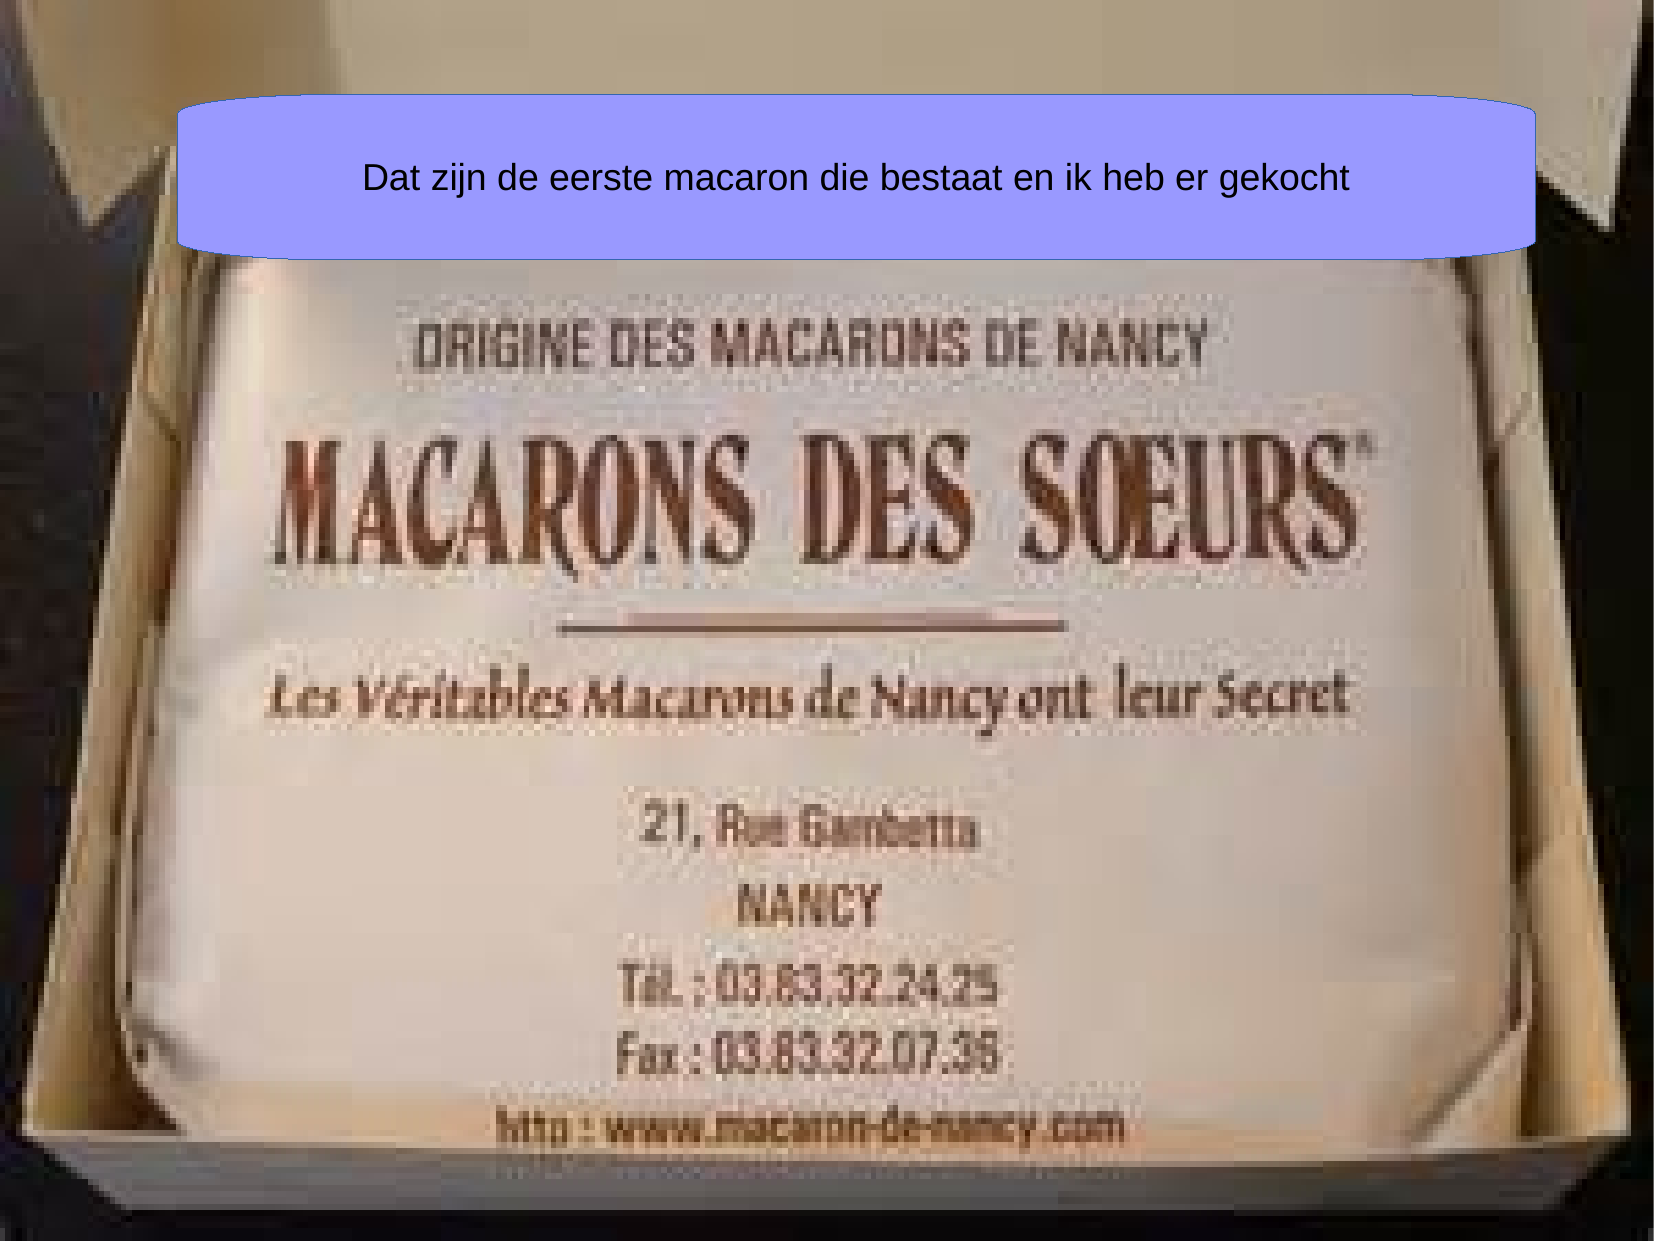

Dat zijn de eerste macaron die bestaat en ik heb er gekocht